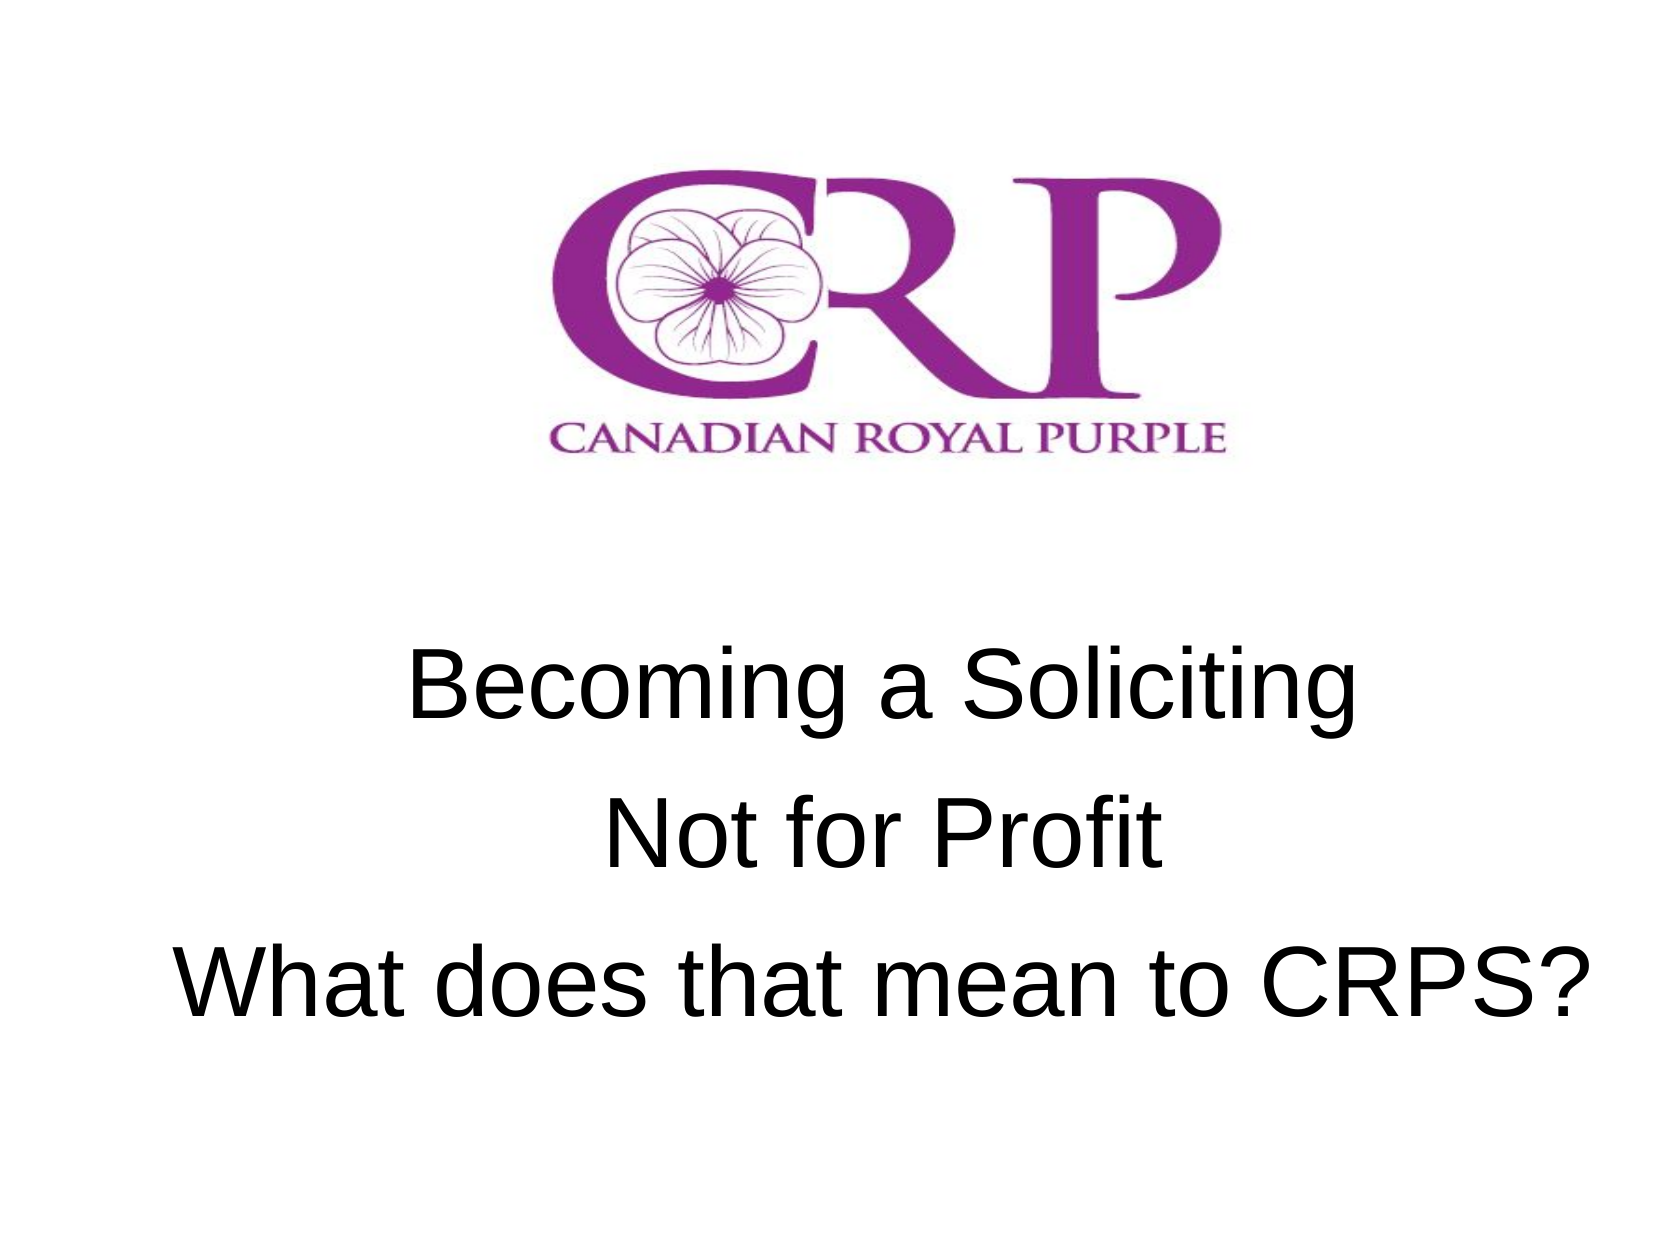

# Becoming a Soliciting
Not for Profit
What does that mean to CRPS?